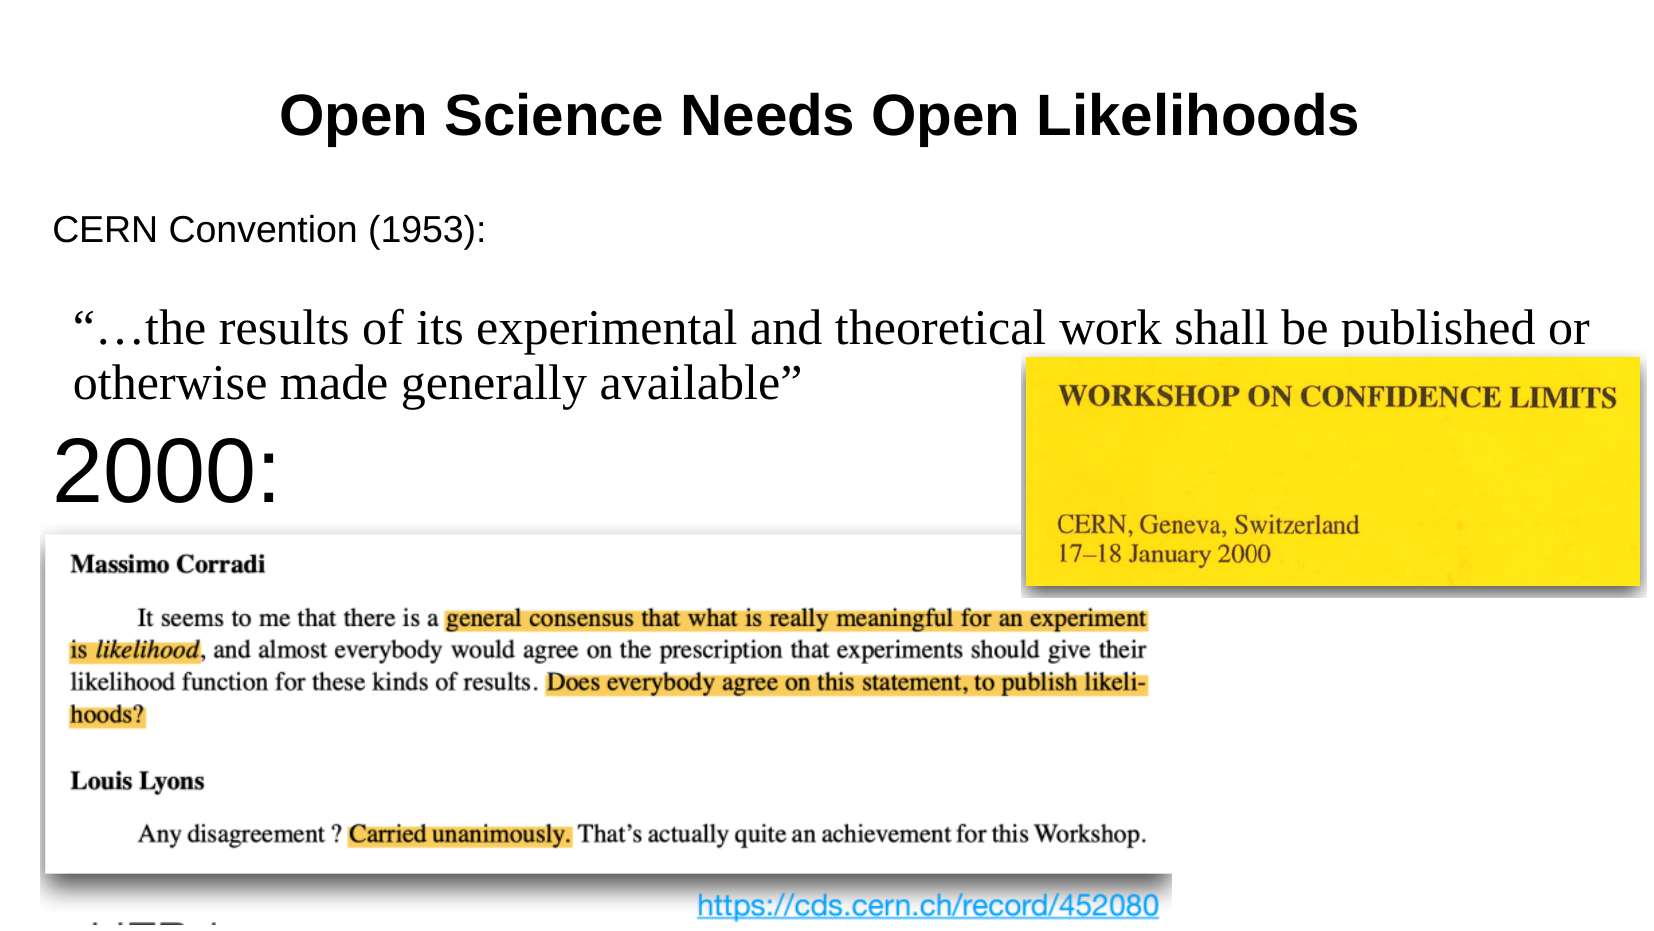

Open Science Needs Open Likelihoods
CERN Convention (1953):
“…the results of its experimental and theoretical work shall be published or otherwise made generally available”
2000: